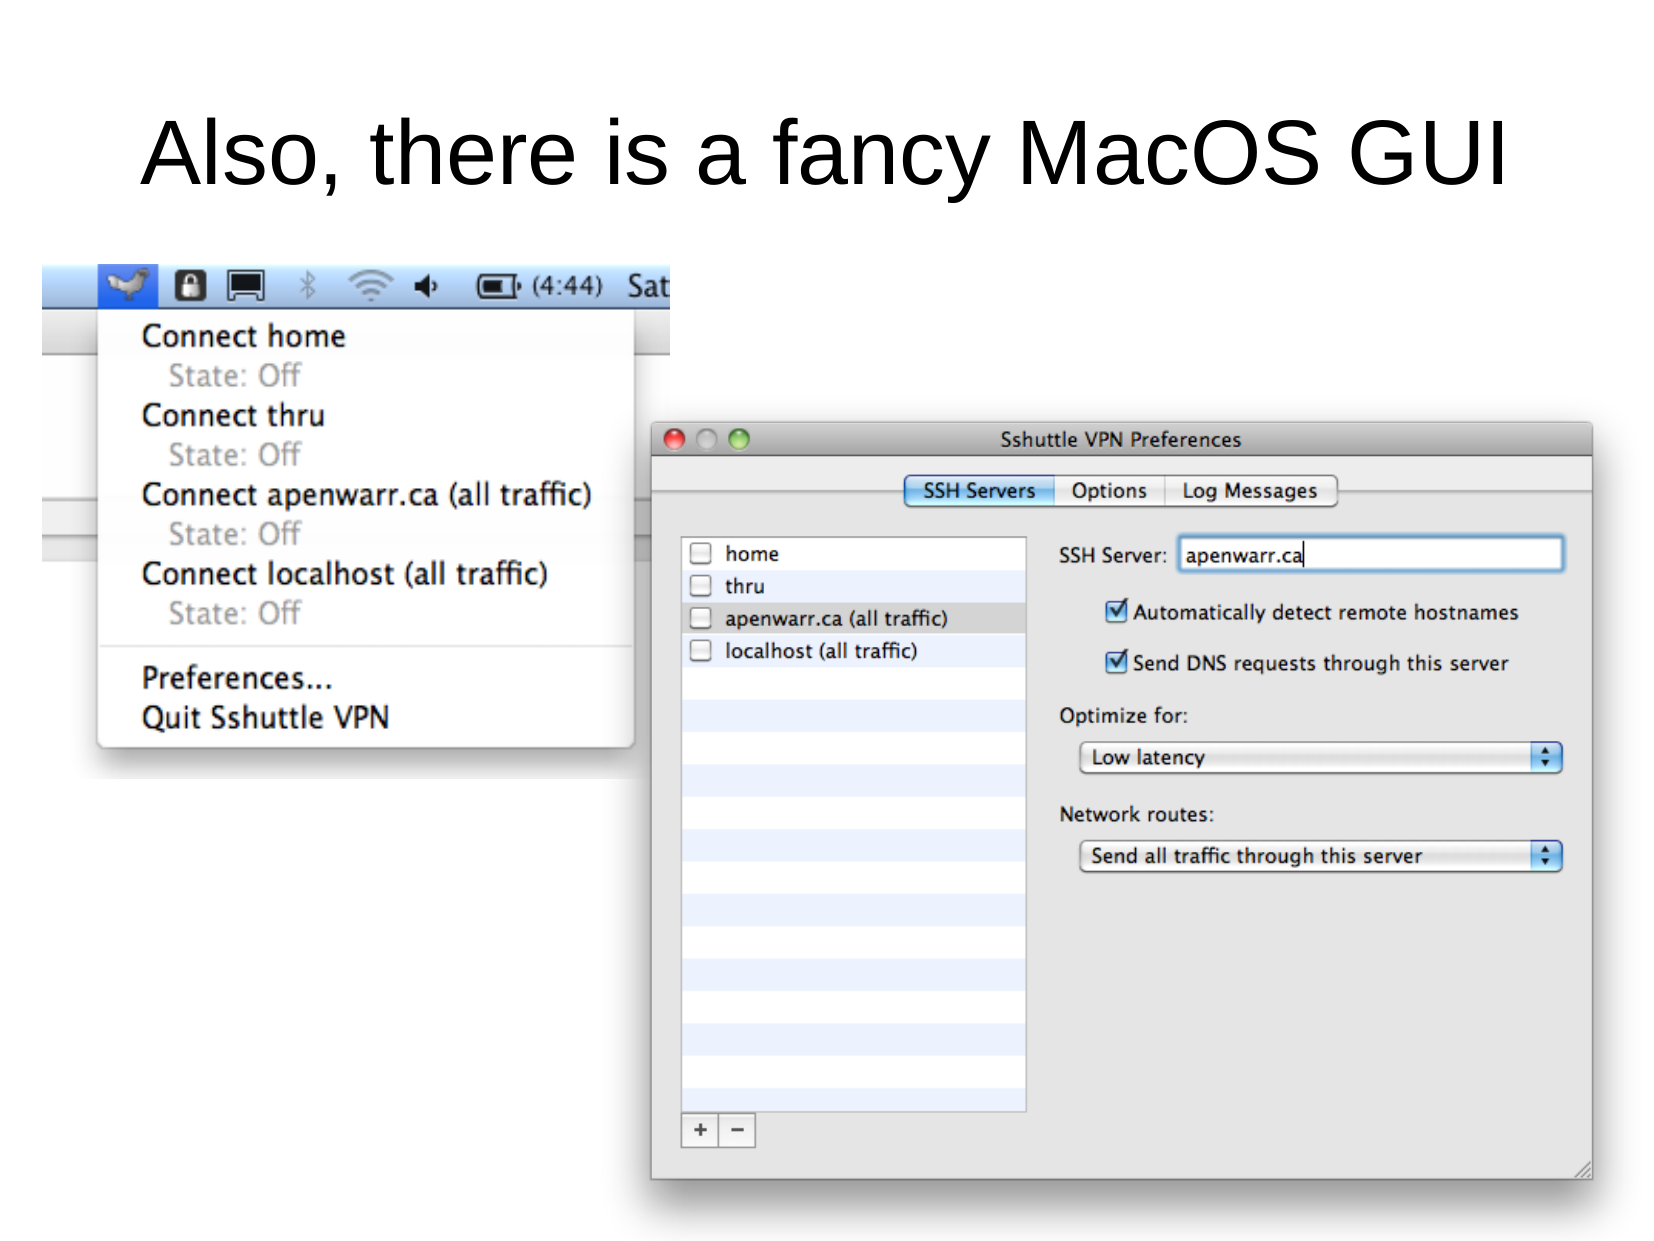

# Also, there is a fancy MacOS GUI